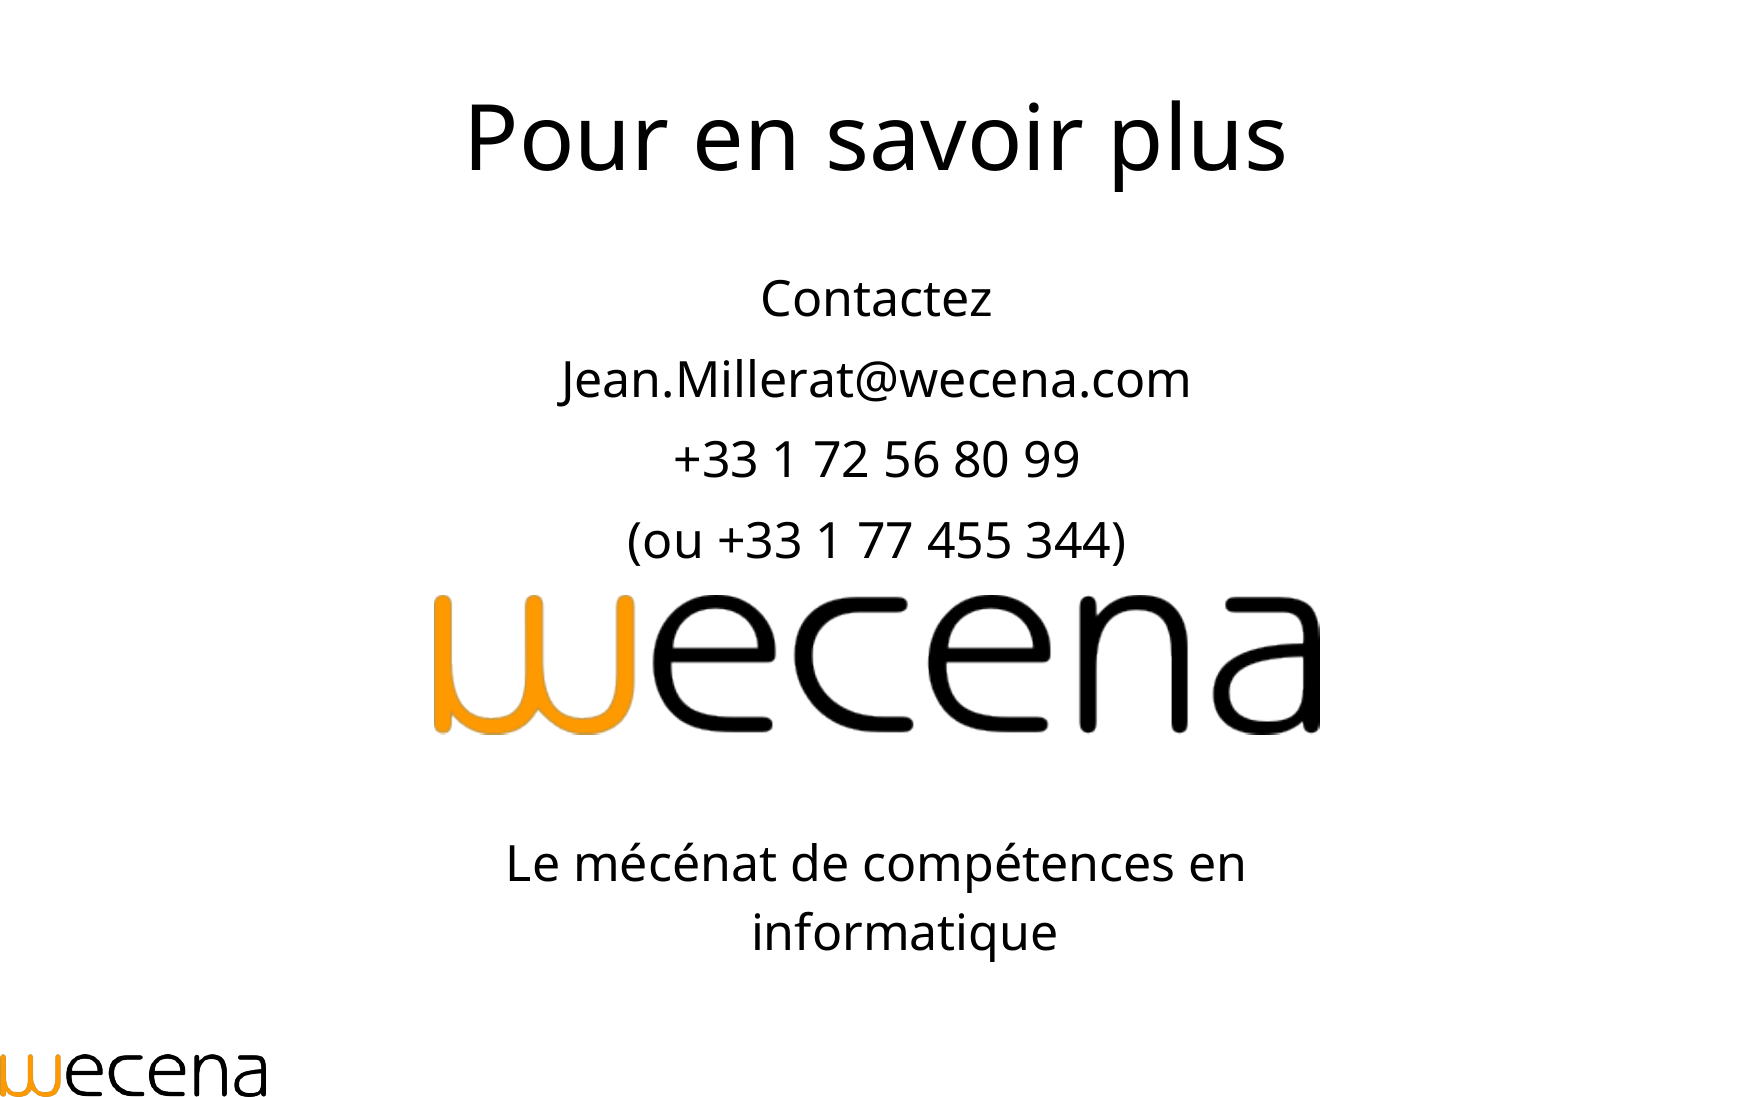

Pour en savoir plus
# Contactez
Jean.Millerat@wecena.com
+33 1 72 56 80 99
(ou +33 1 77 455 344)
Le mécénat de compétences en informatique